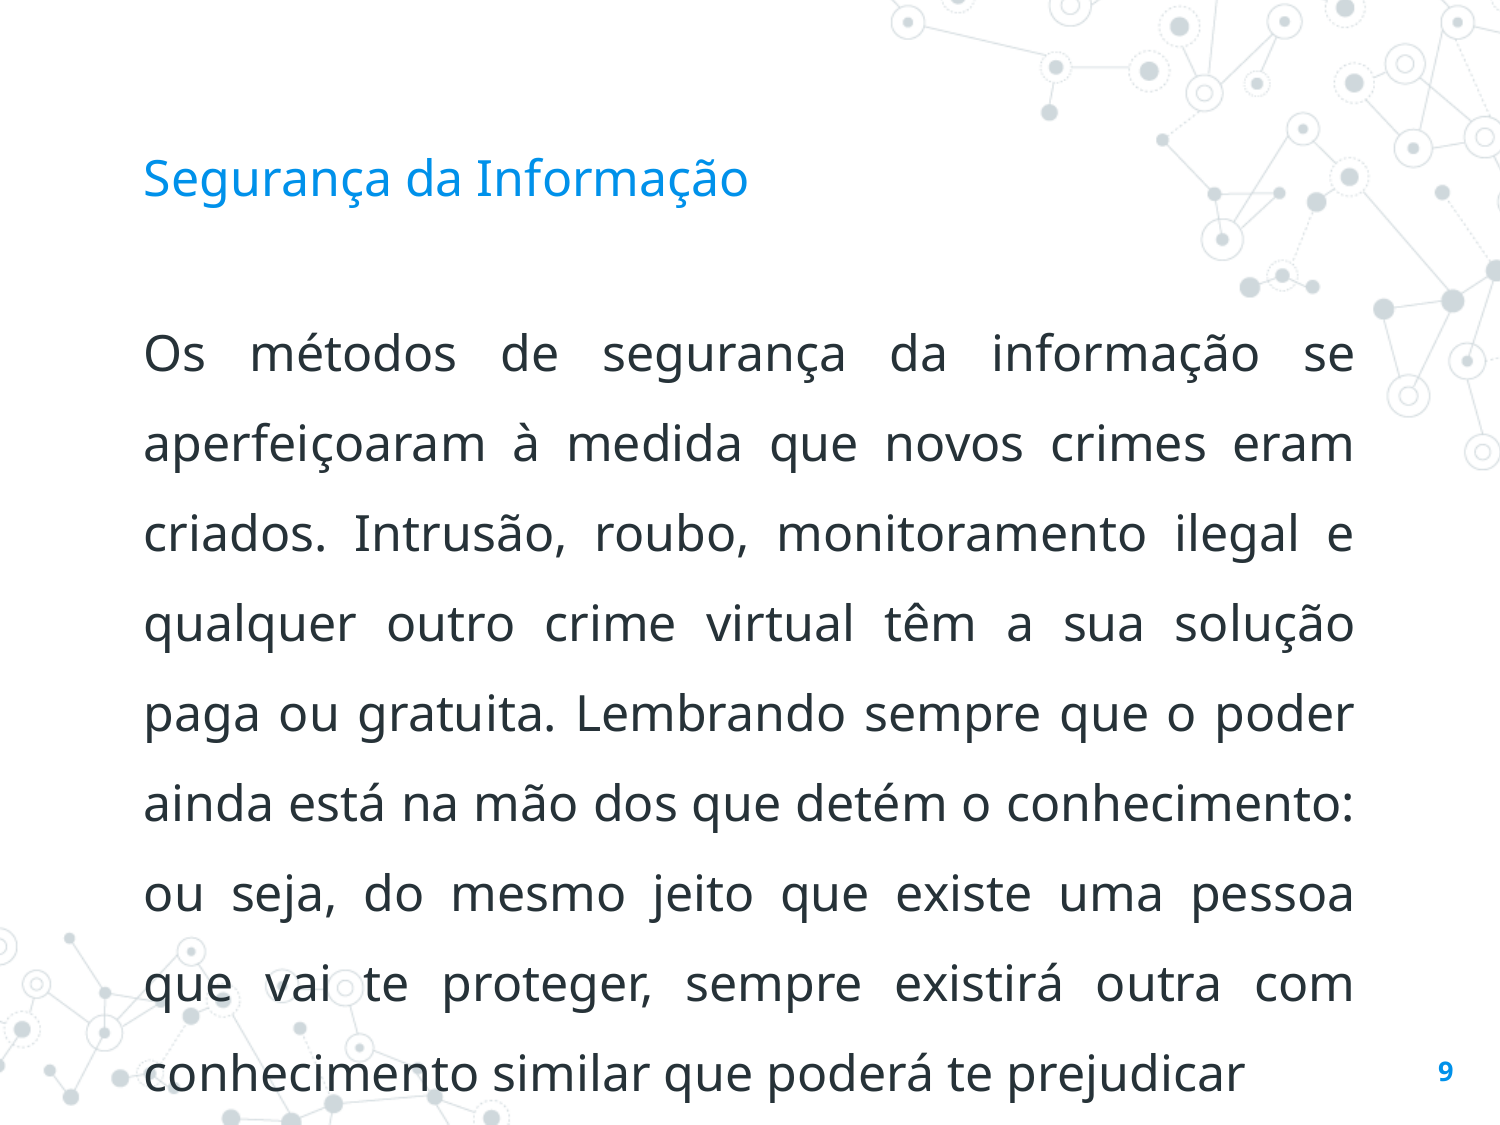

# Segurança da Informação
Os métodos de segurança da informação se aperfeiçoaram à medida que novos crimes eram criados. Intrusão, roubo, monitoramento ilegal e qualquer outro crime virtual têm a sua solução paga ou gratuita. Lembrando sempre que o poder ainda está na mão dos que detém o conhecimento: ou seja, do mesmo jeito que existe uma pessoa que vai te proteger, sempre existirá outra com conhecimento similar que poderá te prejudicar